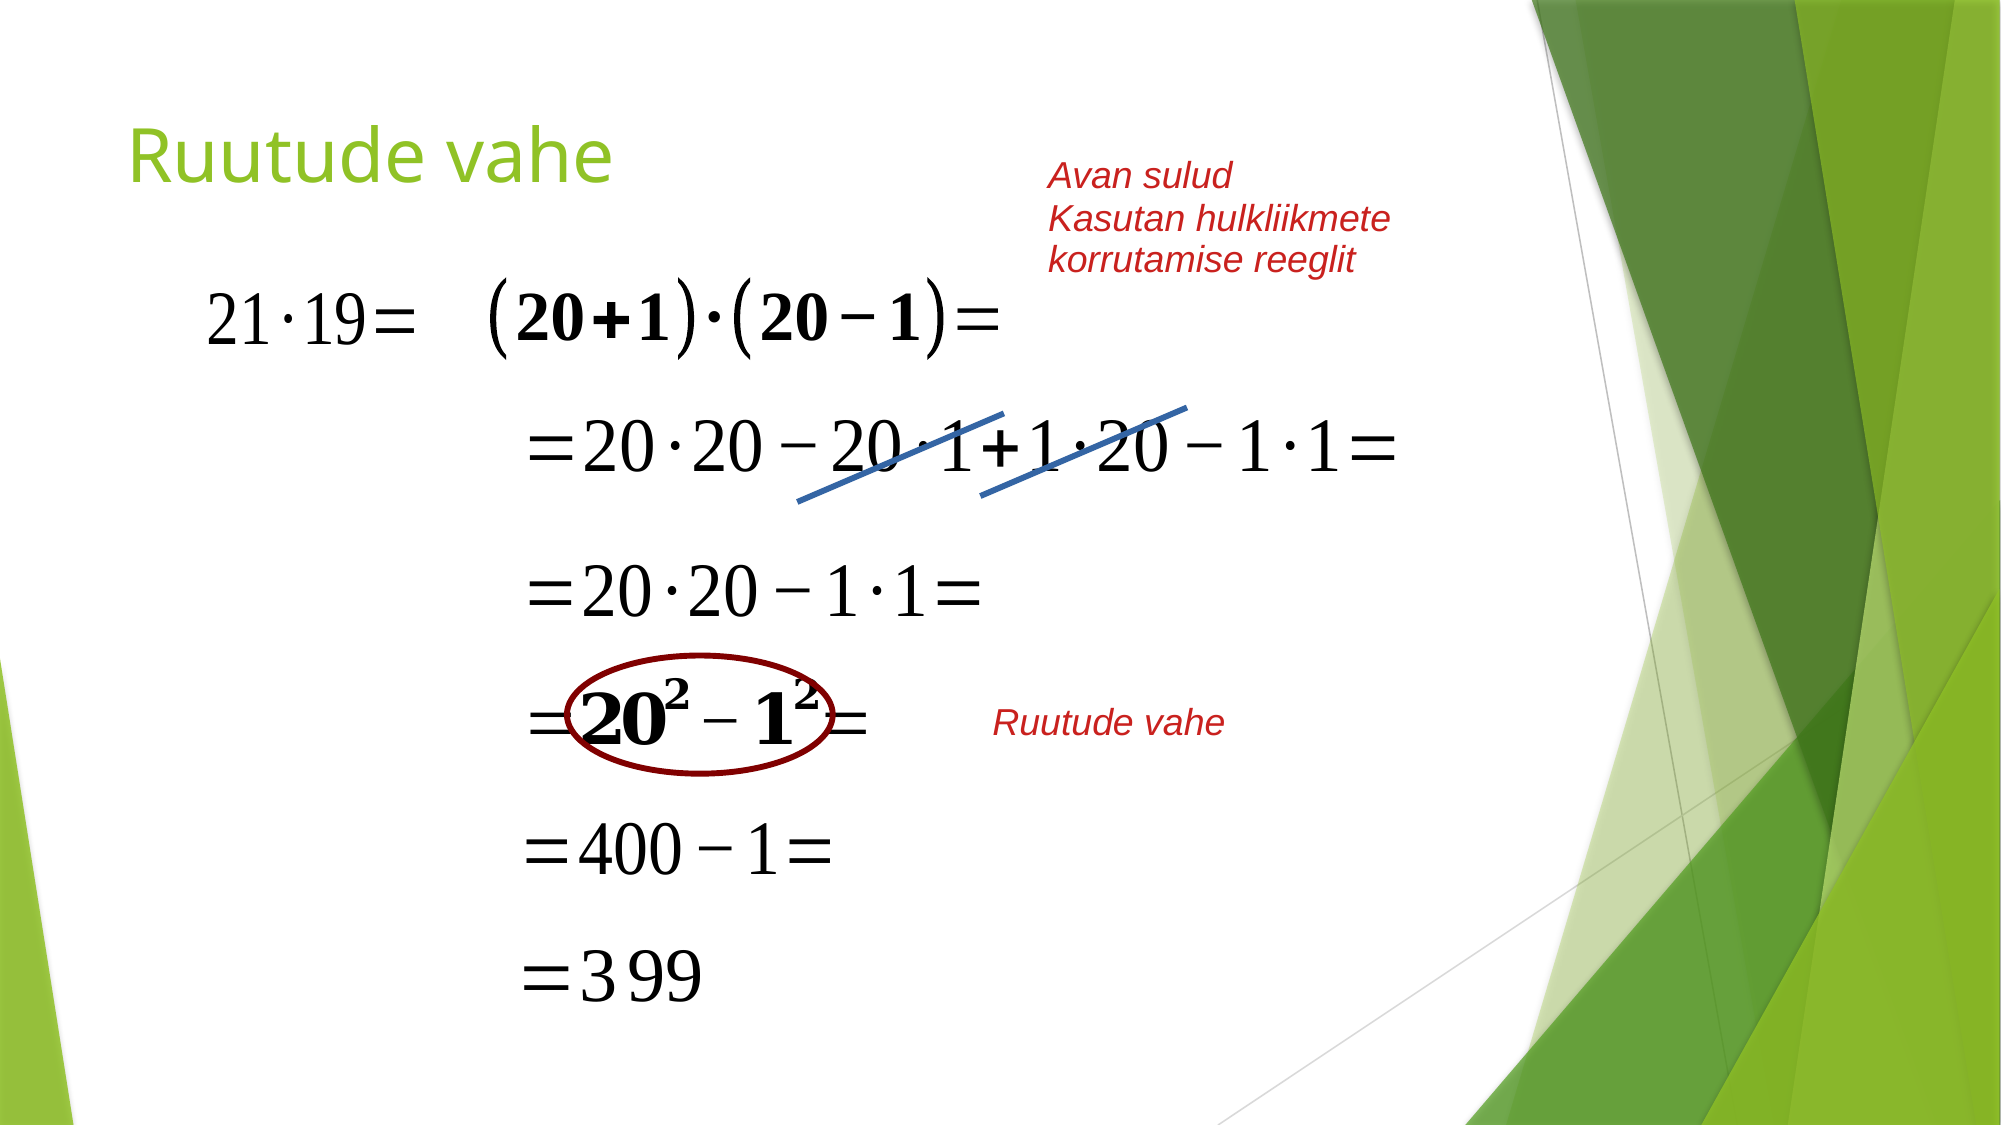

# Ruutude vahe
Avan sulud
Kasutan hulkliikmete
korrutamise reeglit
Ruutude vahe